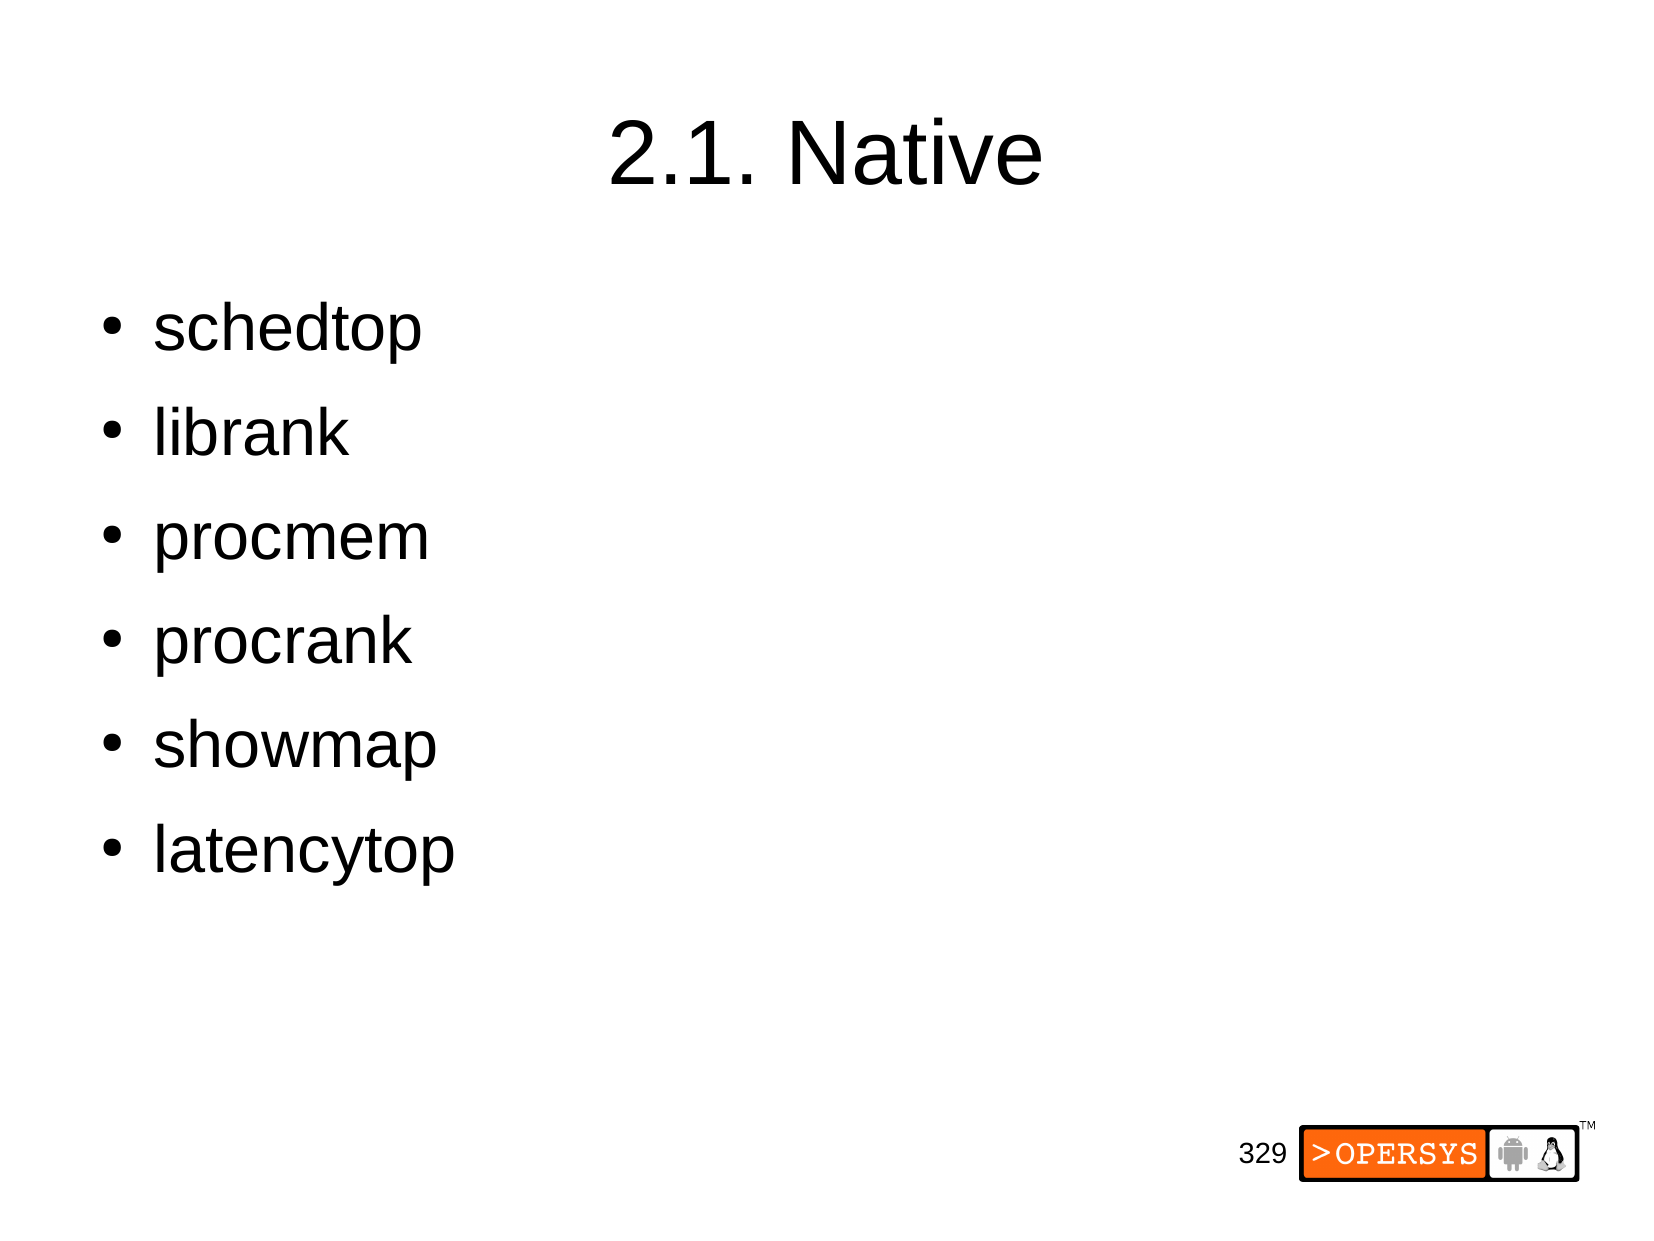

# 2.1. Native
schedtop
librank
procmem
procrank
showmap
latencytop